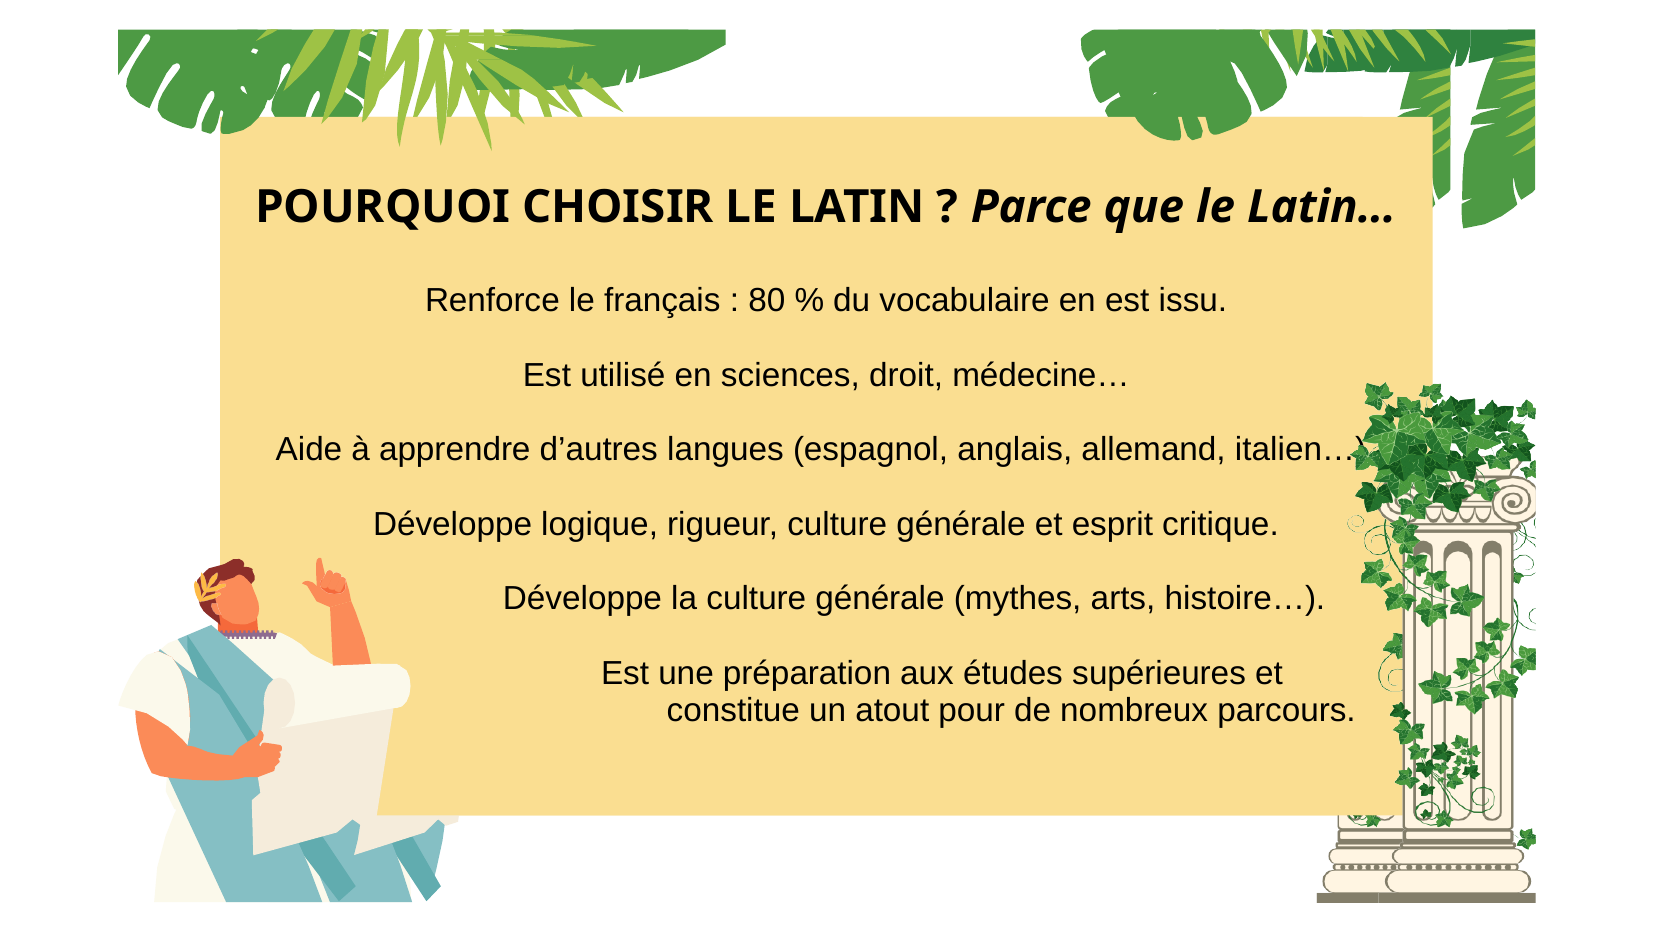

POURQUOI CHOISIR LE LATIN ? Parce que le Latin…
Renforce le français : 80 % du vocabulaire en est issu.
Est utilisé en sciences, droit, médecine…
Aide à apprendre d’autres langues (espagnol, anglais, allemand, italien…).
Développe logique, rigueur, culture générale et esprit critique.
 Développe la culture générale (mythes, arts, histoire…).
 Est une préparation aux études supérieures et
 constitue un atout pour de nombreux parcours.
Le Latin
au Collège de VITTEL
#